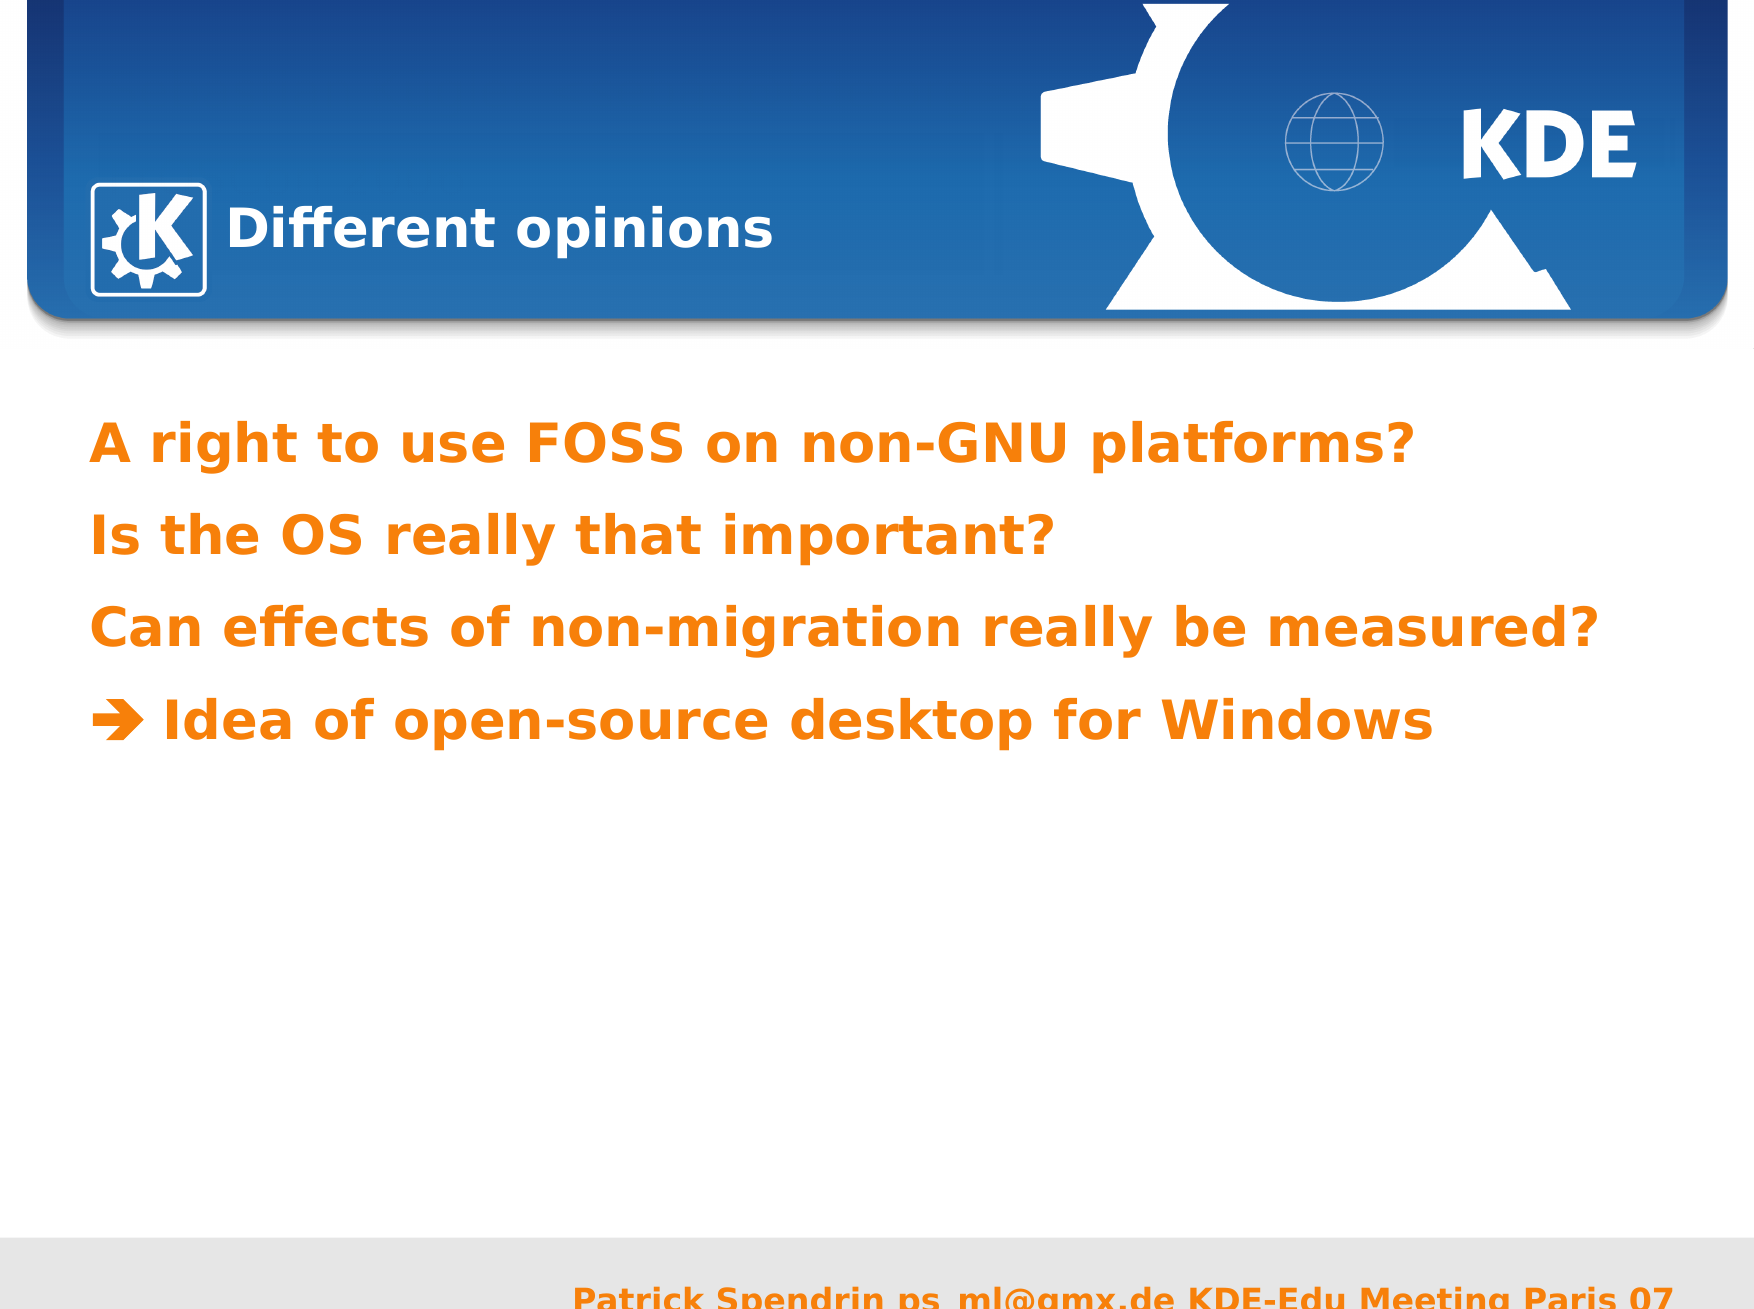

# Different opinions
A right to use FOSS on non-GNU platforms?
Is the OS really that important?
Can effects of non-migration really be measured?
 Idea of open-source desktop for Windows